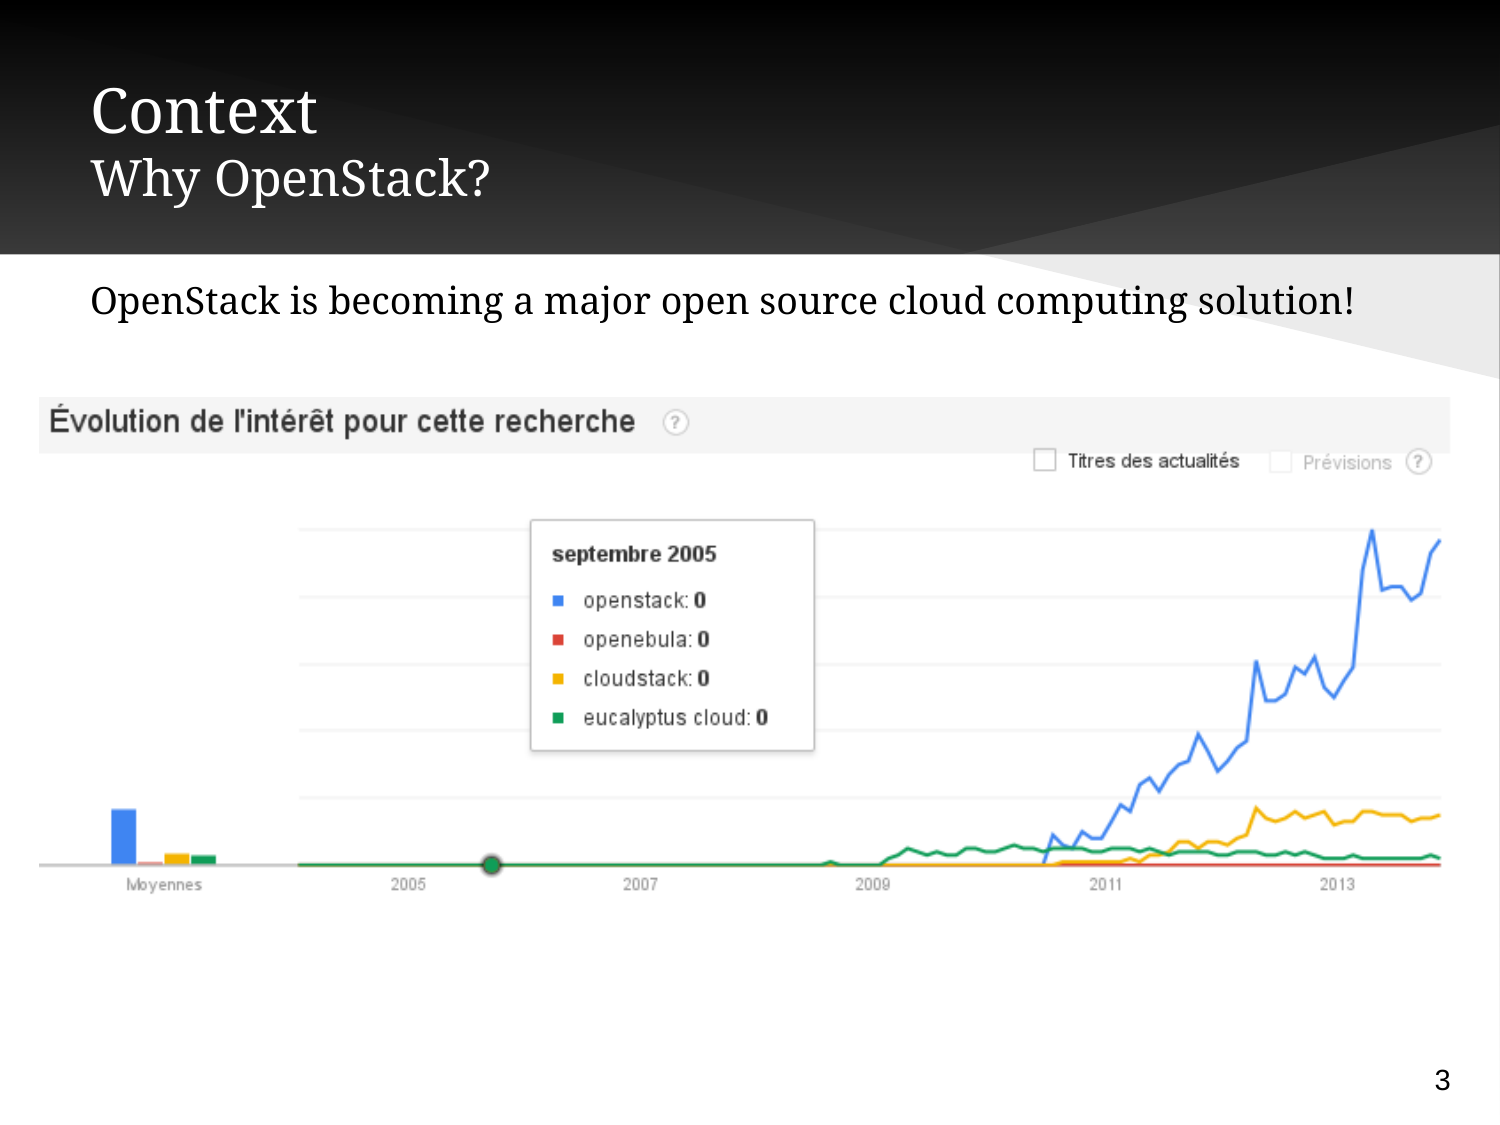

# Context Why OpenStack?
OpenStack is becoming a major open source cloud computing solution!
3